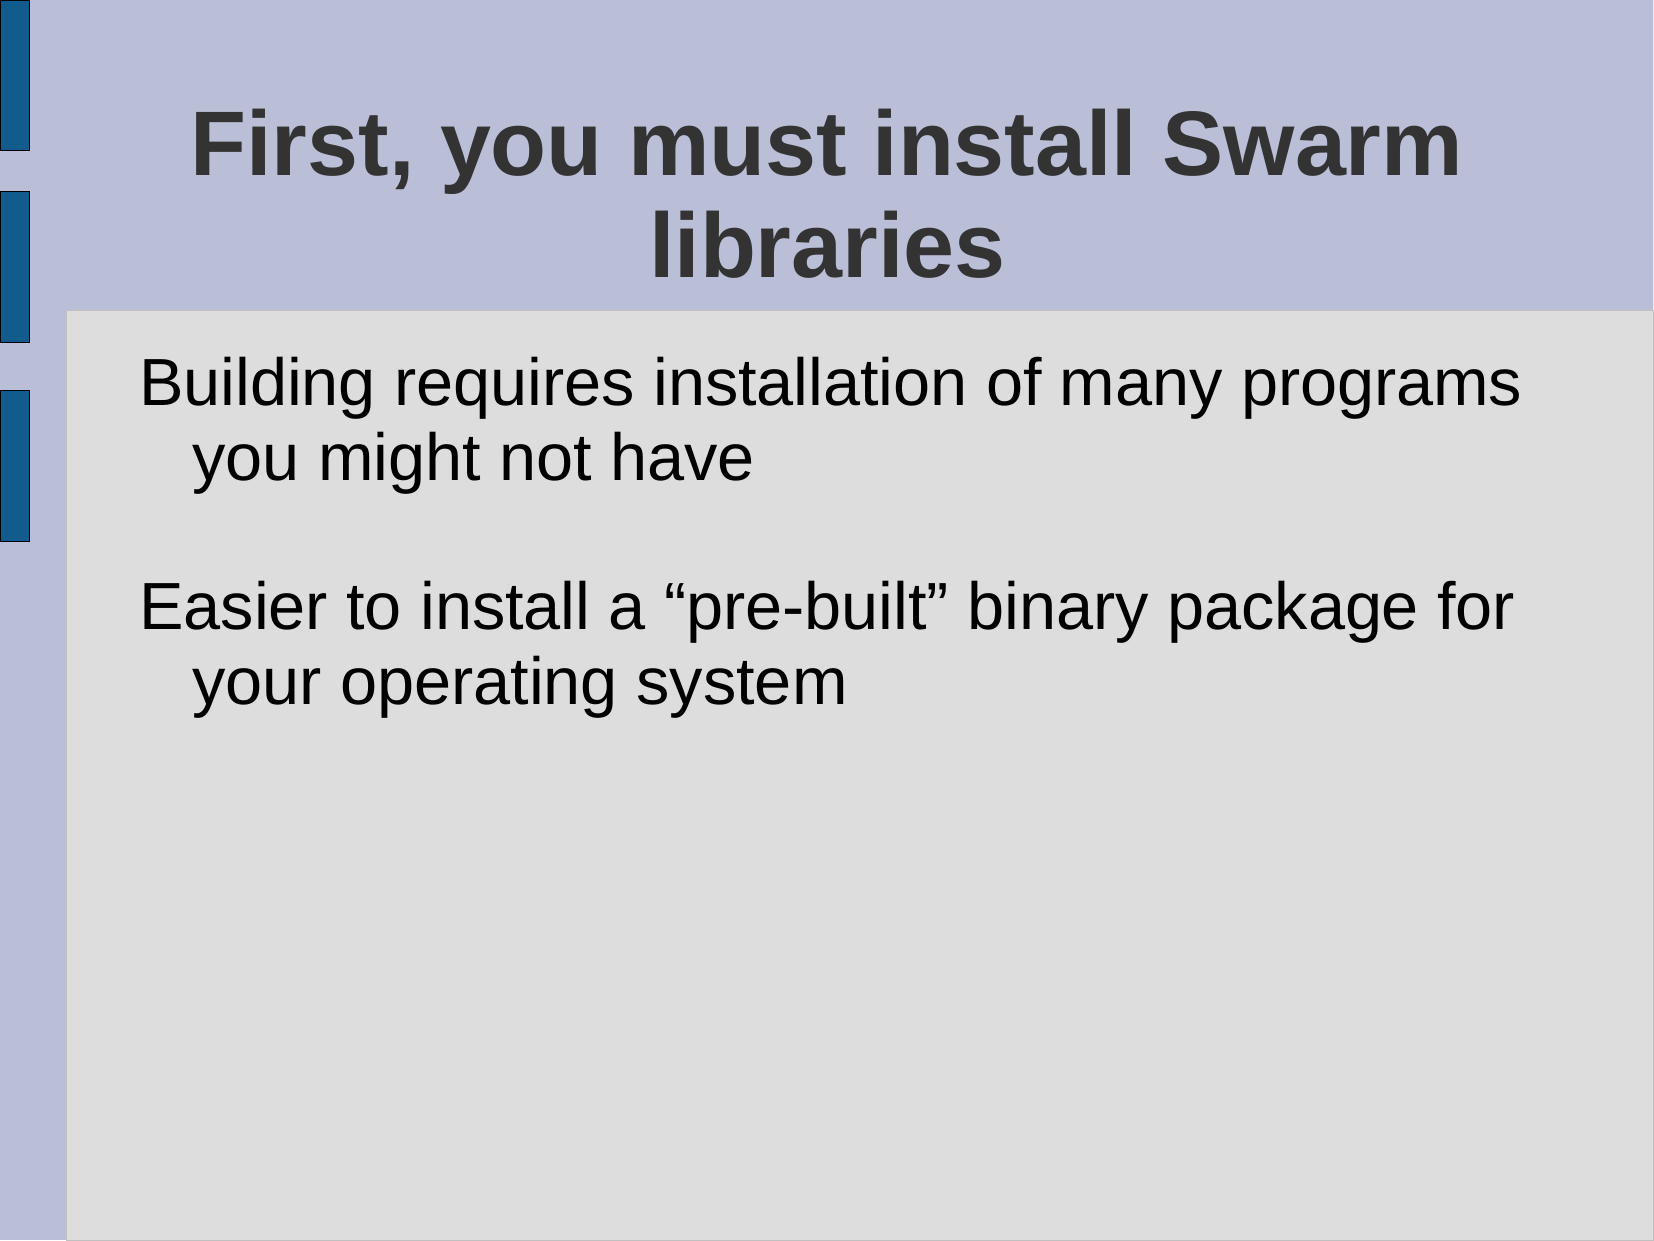

# First, you must install Swarm libraries
Building requires installation of many programs you might not have
Easier to install a “pre-built” binary package for your operating system